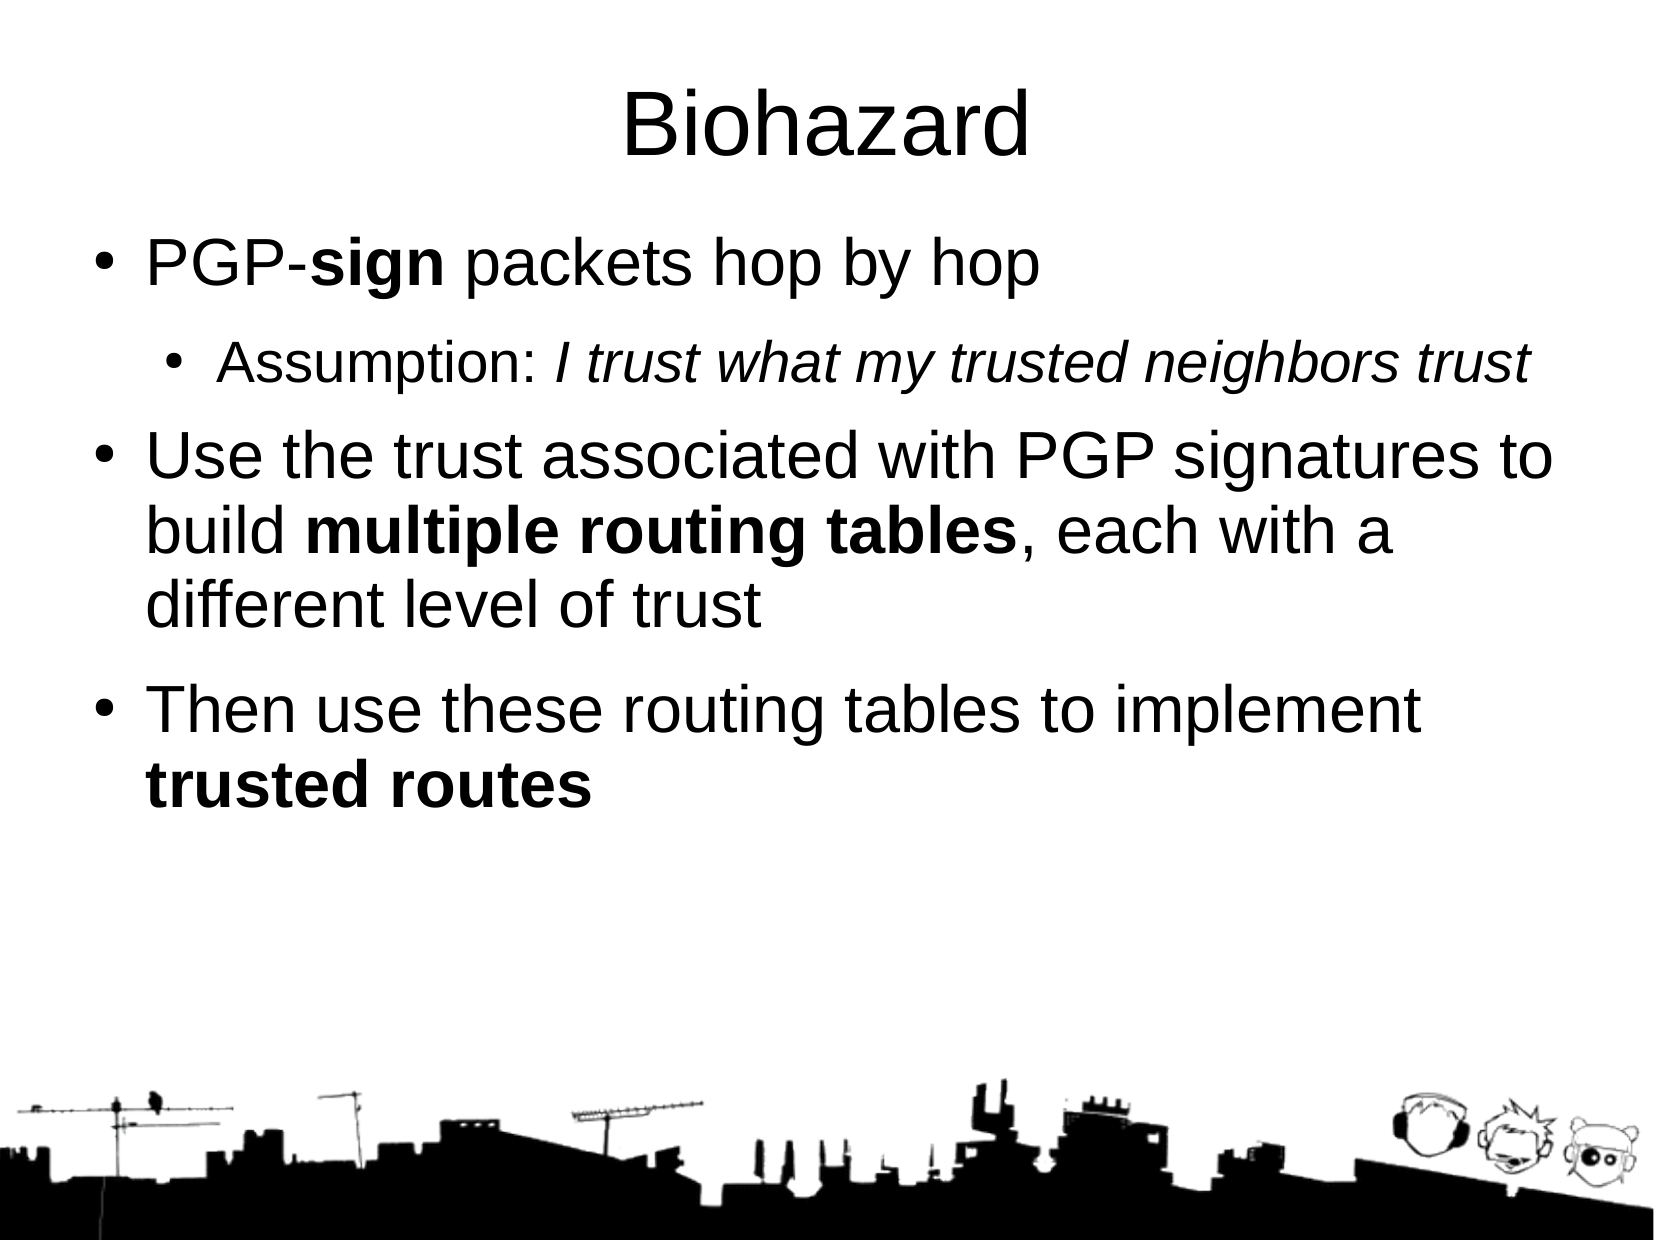

# Biohazard
PGP-sign packets hop by hop
Assumption: I trust what my trusted neighbors trust
Use the trust associated with PGP signatures to build multiple routing tables, each with a different level of trust
Then use these routing tables to implement trusted routes